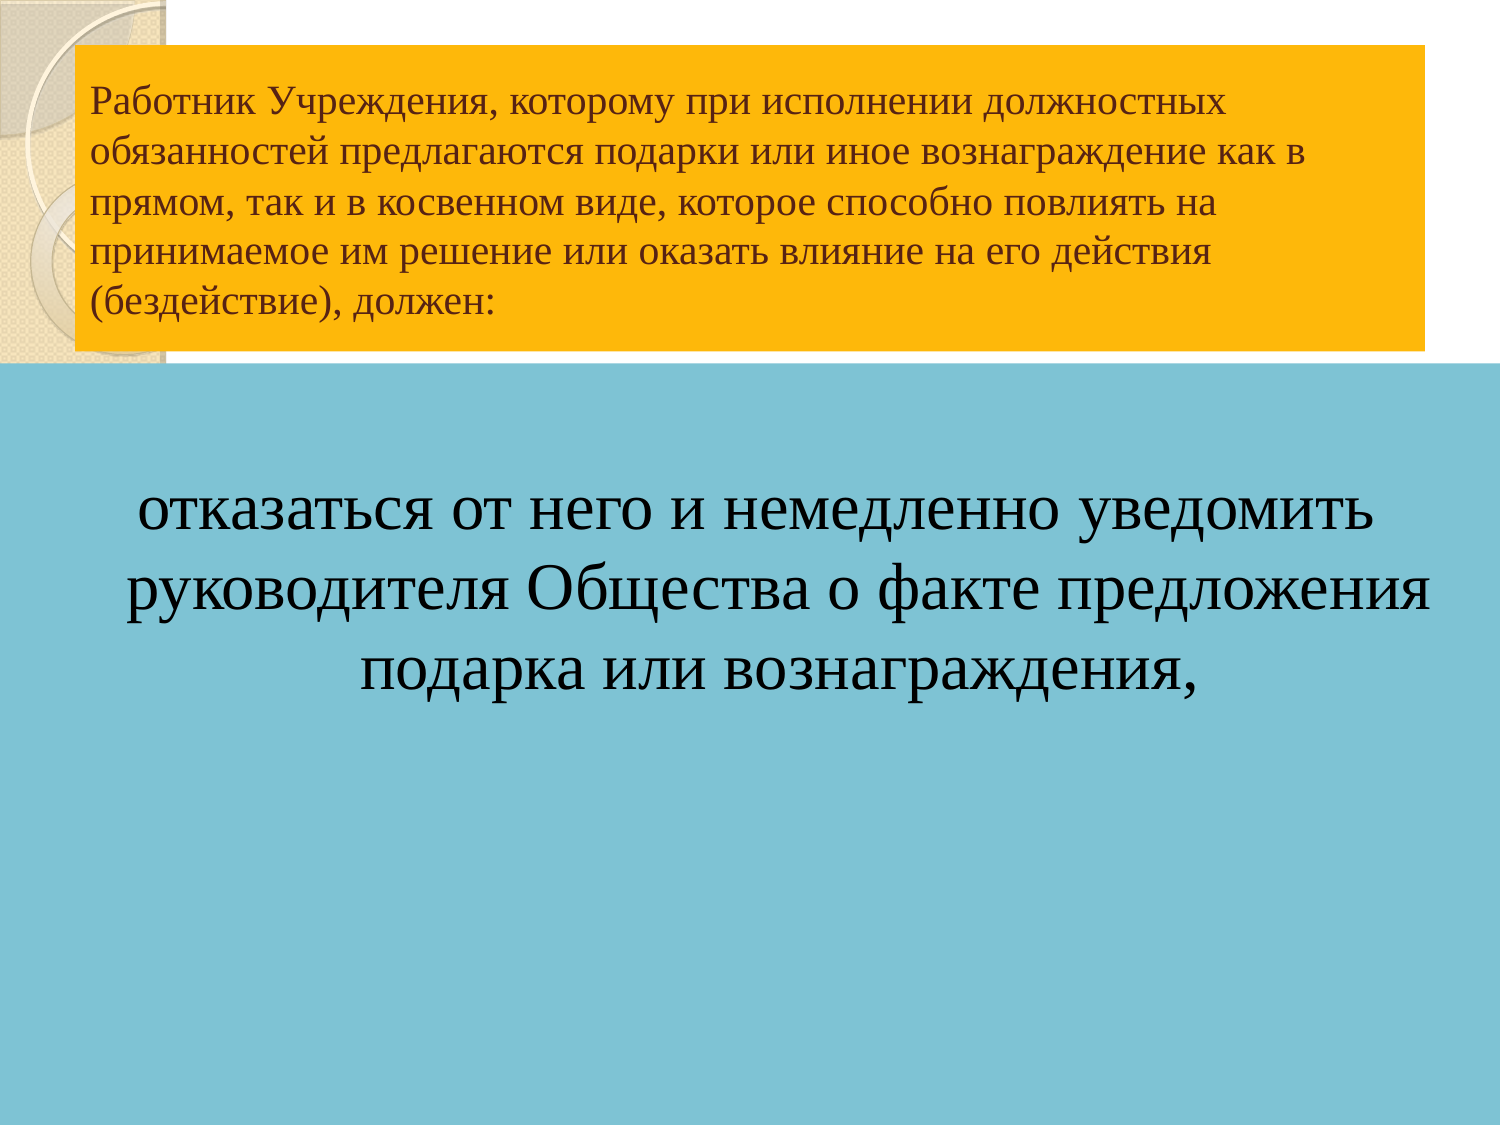

# Работник Учреждения, которому при исполнении должностных обязанностей предлагаются подарки или иное вознаграждение как в прямом, так и в косвенном виде, которое способно повлиять на принимаемое им решение или оказать влияние на его действия (бездействие), должен:
отказаться от него и немедленно уведомить руководителя Общества о факте предложения подарка или вознаграждения,